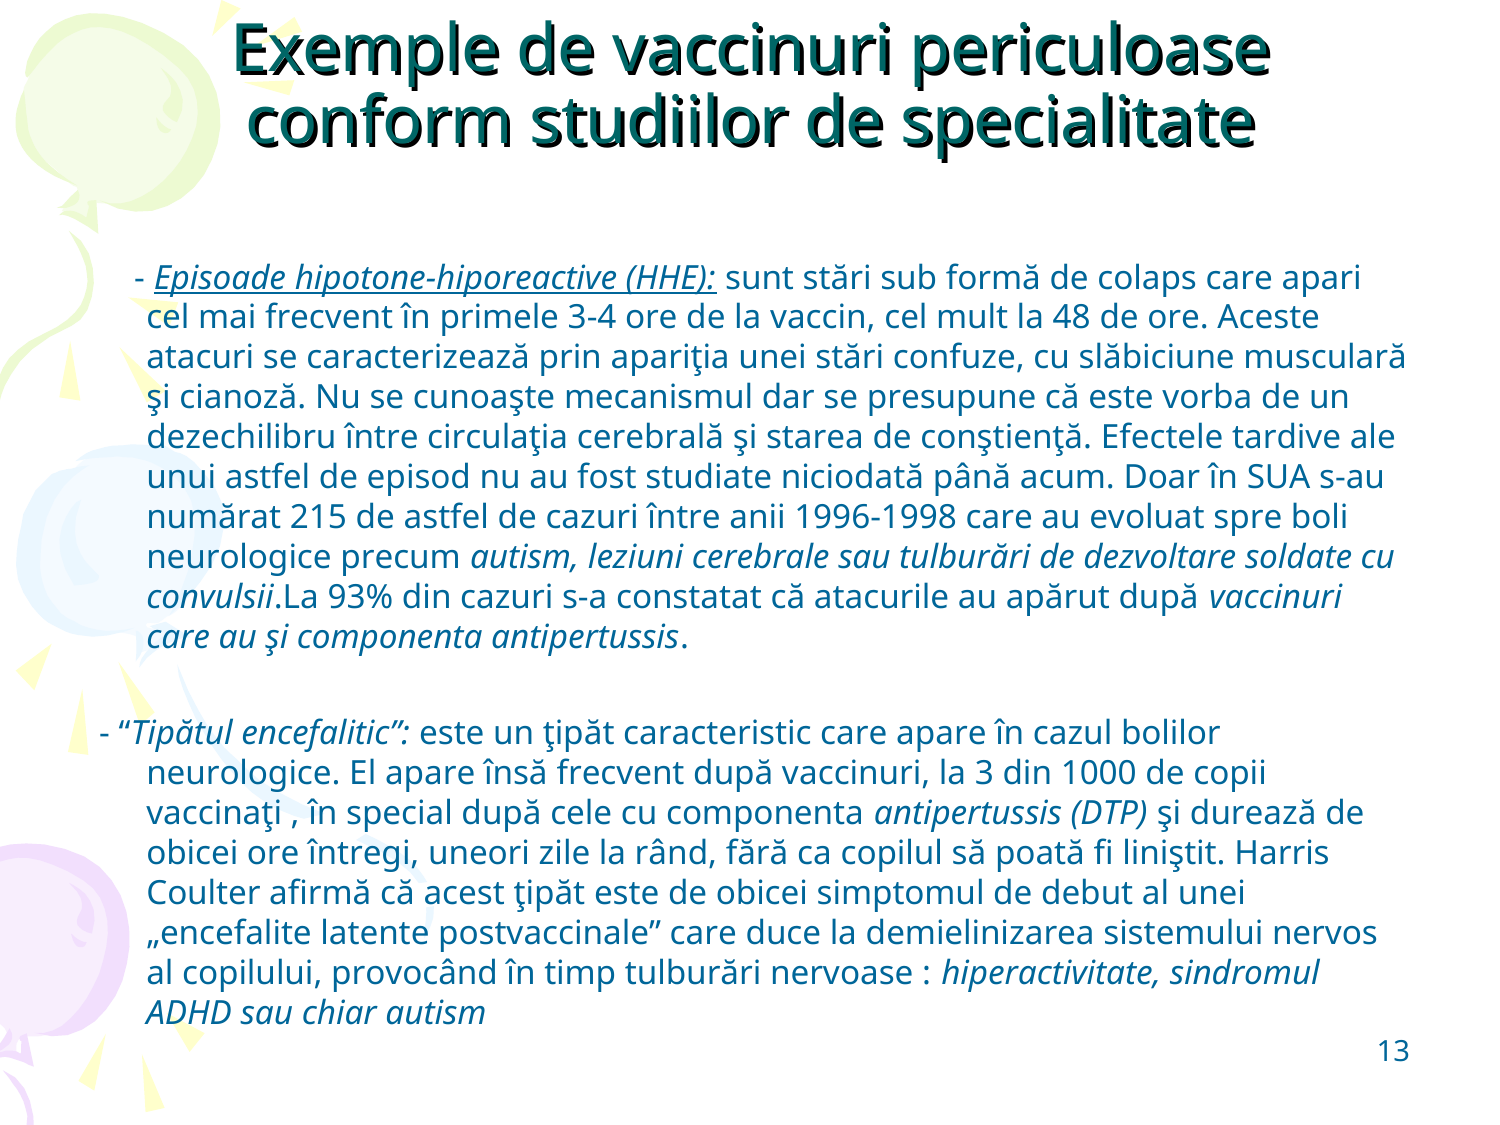

Exemple de vaccinuri periculoase conform studiilor de specialitate
 - Episoade hipotone-hiporeactive (HHE): sunt stări sub formă de colaps care apari cel mai frecvent în primele 3-4 ore de la vaccin, cel mult la 48 de ore. Aceste atacuri se caracterizează prin apariţia unei stări confuze, cu slăbiciune musculară şi cianoză. Nu se cunoaşte mecanismul dar se presupune că este vorba de un dezechilibru între circulaţia cerebrală şi starea de conştienţă. Efectele tardive ale unui astfel de episod nu au fost studiate niciodată până acum. Doar în SUA s-au numărat 215 de astfel de cazuri între anii 1996-1998 care au evoluat spre boli neurologice precum autism, leziuni cerebrale sau tulburări de dezvoltare soldate cu convulsii.La 93% din cazuri s-a constatat că atacurile au apărut după vaccinuri care au şi componenta antipertussis.
 - “Tipătul encefalitic”: este un ţipăt caracteristic care apare în cazul bolilor neurologice. El apare însă frecvent după vaccinuri, la 3 din 1000 de copii vaccinaţi , în special după cele cu componenta antipertussis (DTP) şi durează de obicei ore întregi, uneori zile la rând, fără ca copilul să poată fi liniştit. Harris Coulter afirmă că acest ţipăt este de obicei simptomul de debut al unei „encefalite latente postvaccinale” care duce la demielinizarea sistemului nervos al copilului, provocând în timp tulburări nervoase : hiperactivitate, sindromul ADHD sau chiar autism